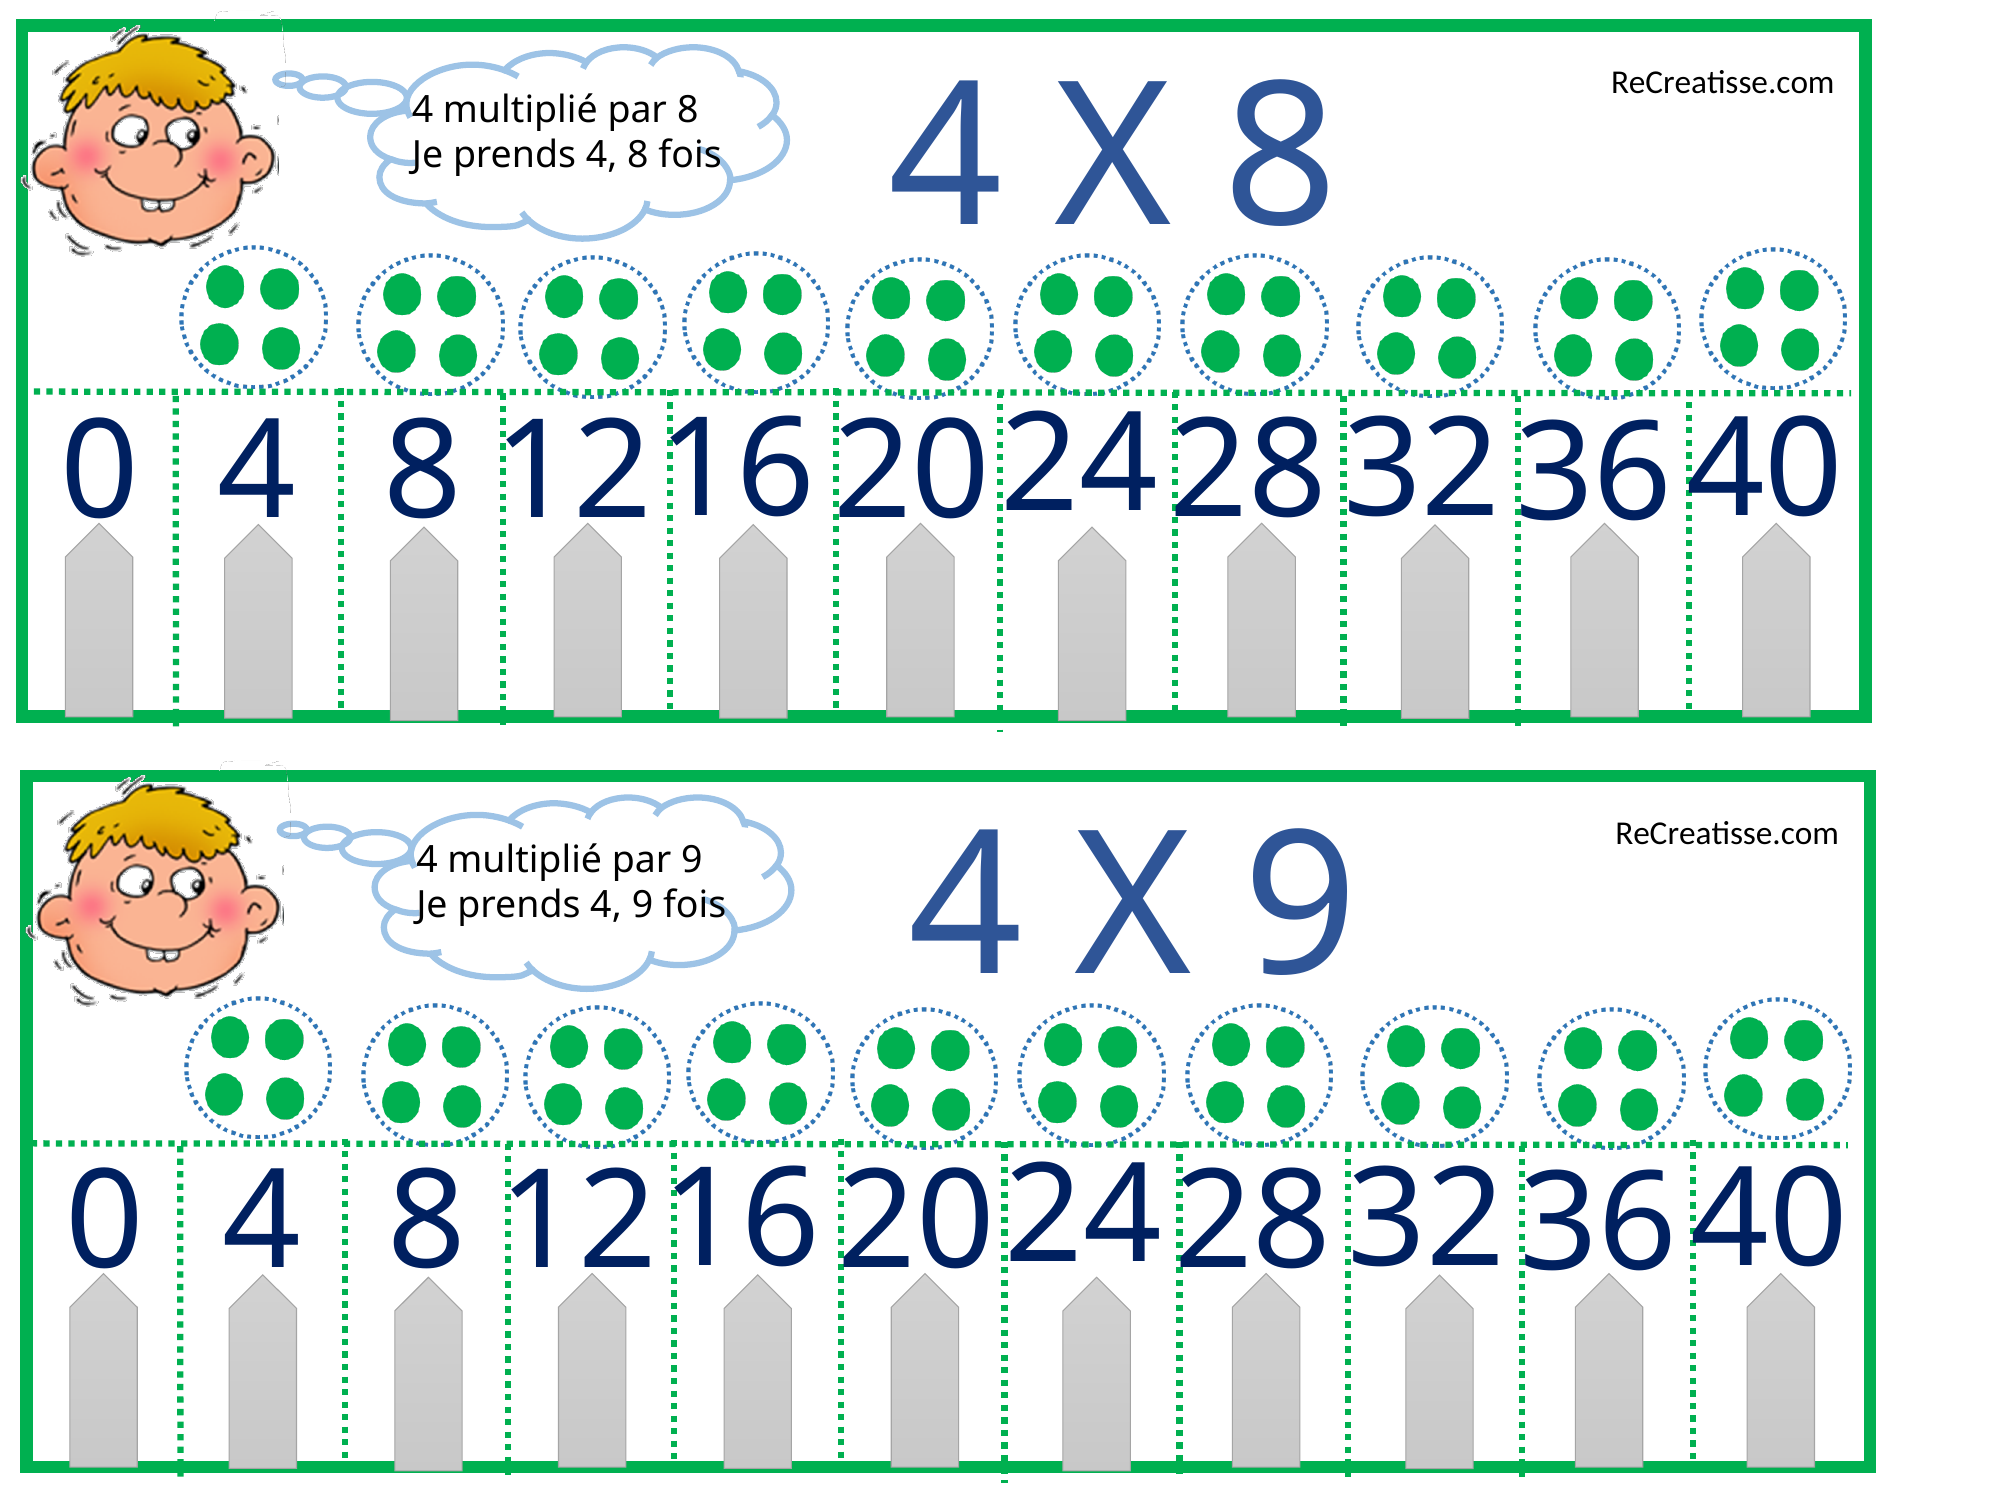

4 X 8
ReCreatisse.com
4 multiplié par 8
Je prends 4, 8 fois
24
16
32
40
28
0
4
8
12
20
36
4 X 9
ReCreatisse.com
4 multiplié par 9
Je prends 4, 9 fois
24
16
32
40
28
0
4
8
12
20
36